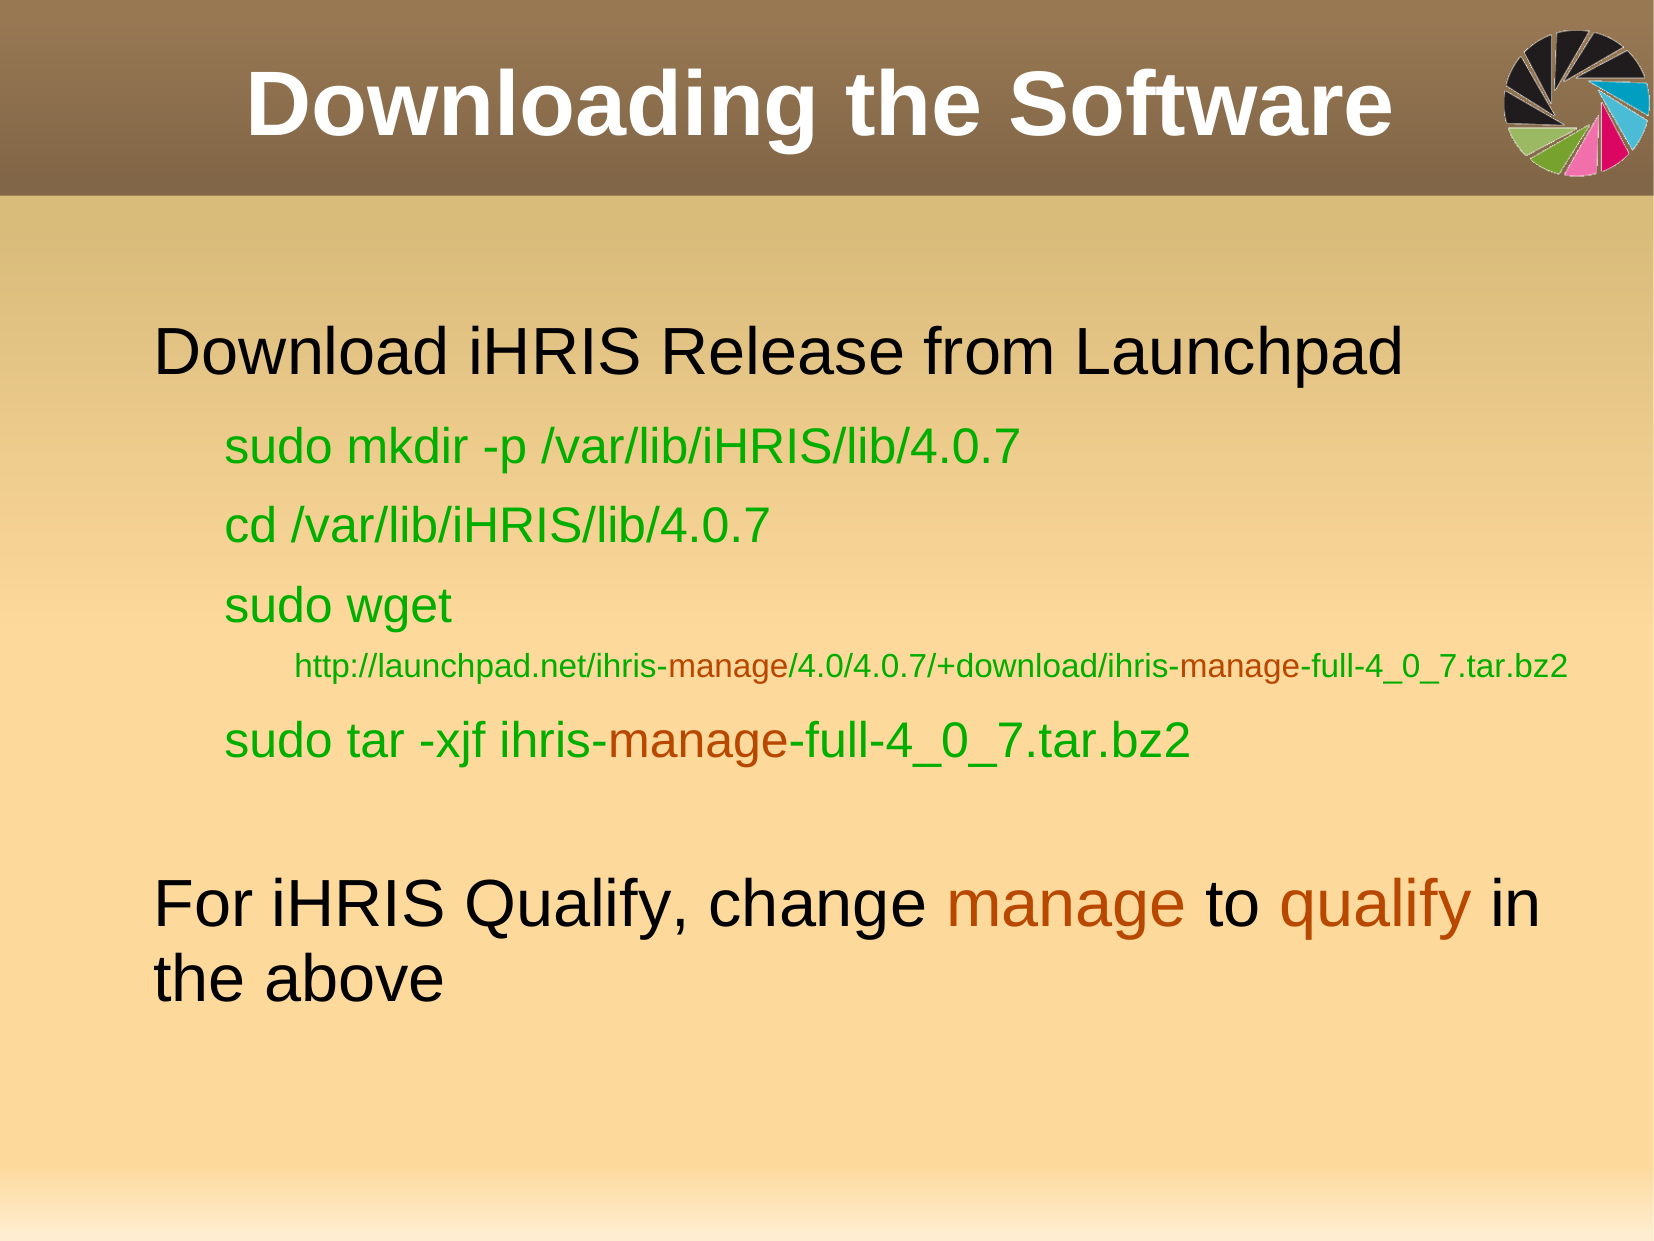

# Downloading the Software
Download iHRIS Release from Launchpad
sudo mkdir -p /var/lib/iHRIS/lib/4.0.7
cd /var/lib/iHRIS/lib/4.0.7
sudo wget
 http://launchpad.net/ihris-manage/4.0/4.0.7/+download/ihris-manage-full-4_0_7.tar.bz2
sudo tar -xjf ihris-manage-full-4_0_7.tar.bz2
For iHRIS Qualify, change manage to qualify in the above